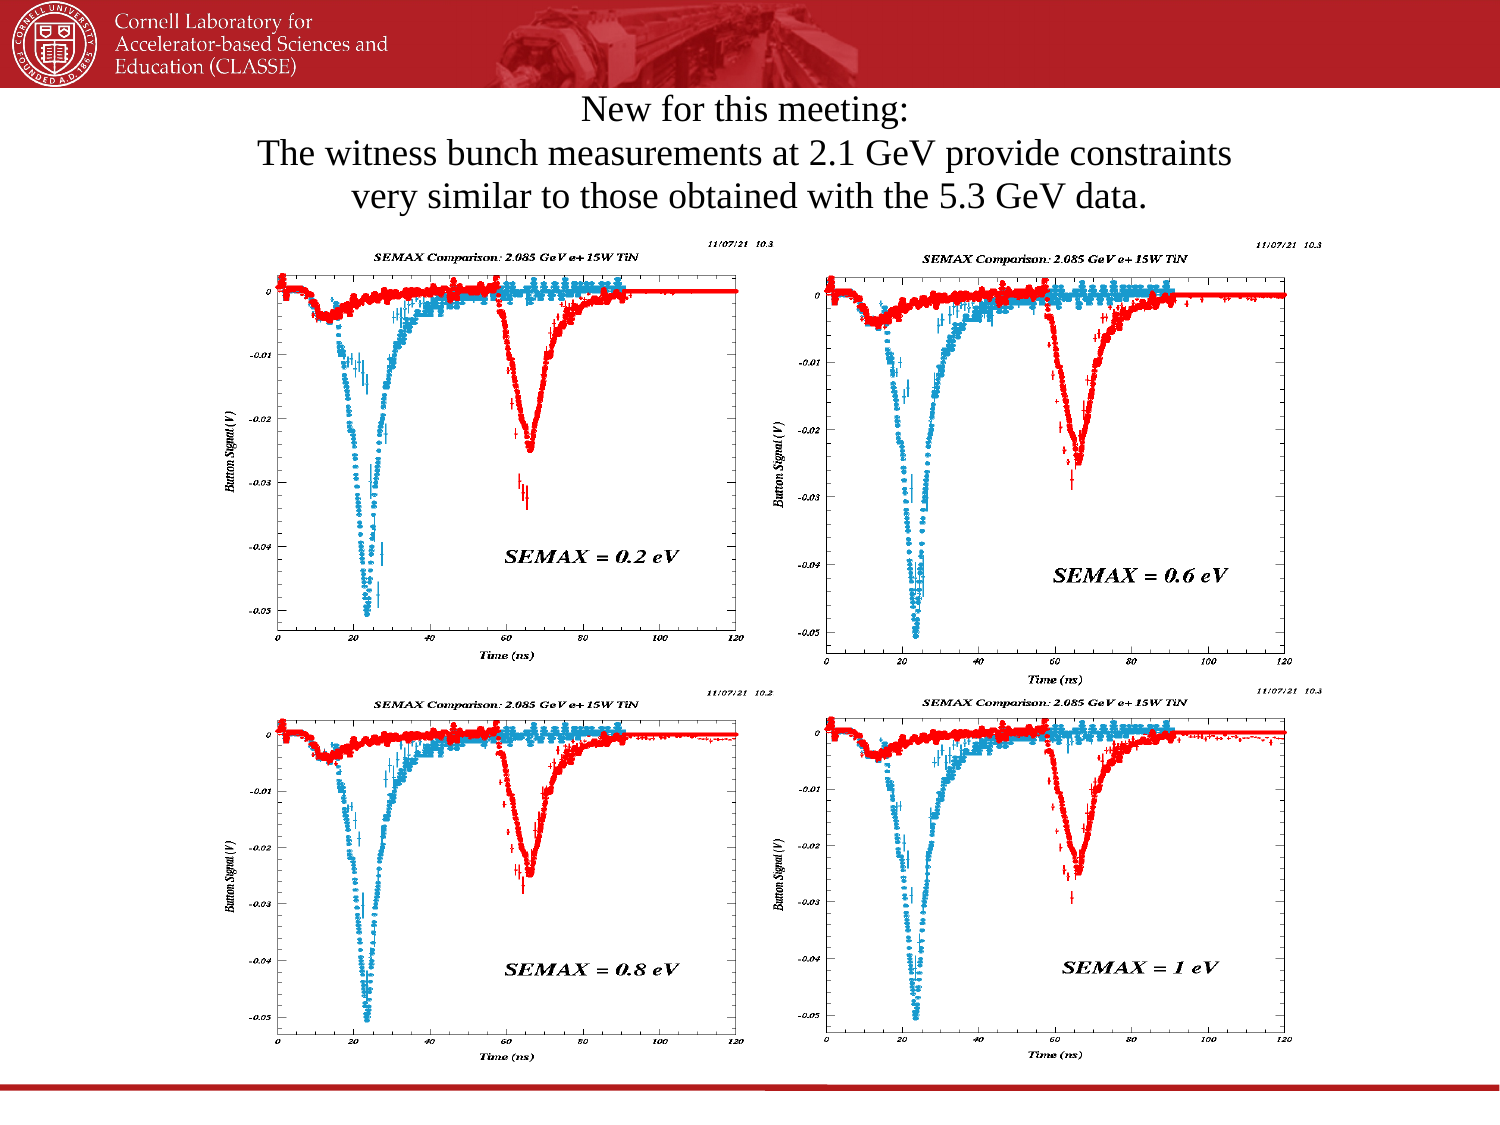

New for this meeting:
The witness bunch measurements at 2.1 GeV provide constraints
very similar to those obtained with the 5.3 GeV data.